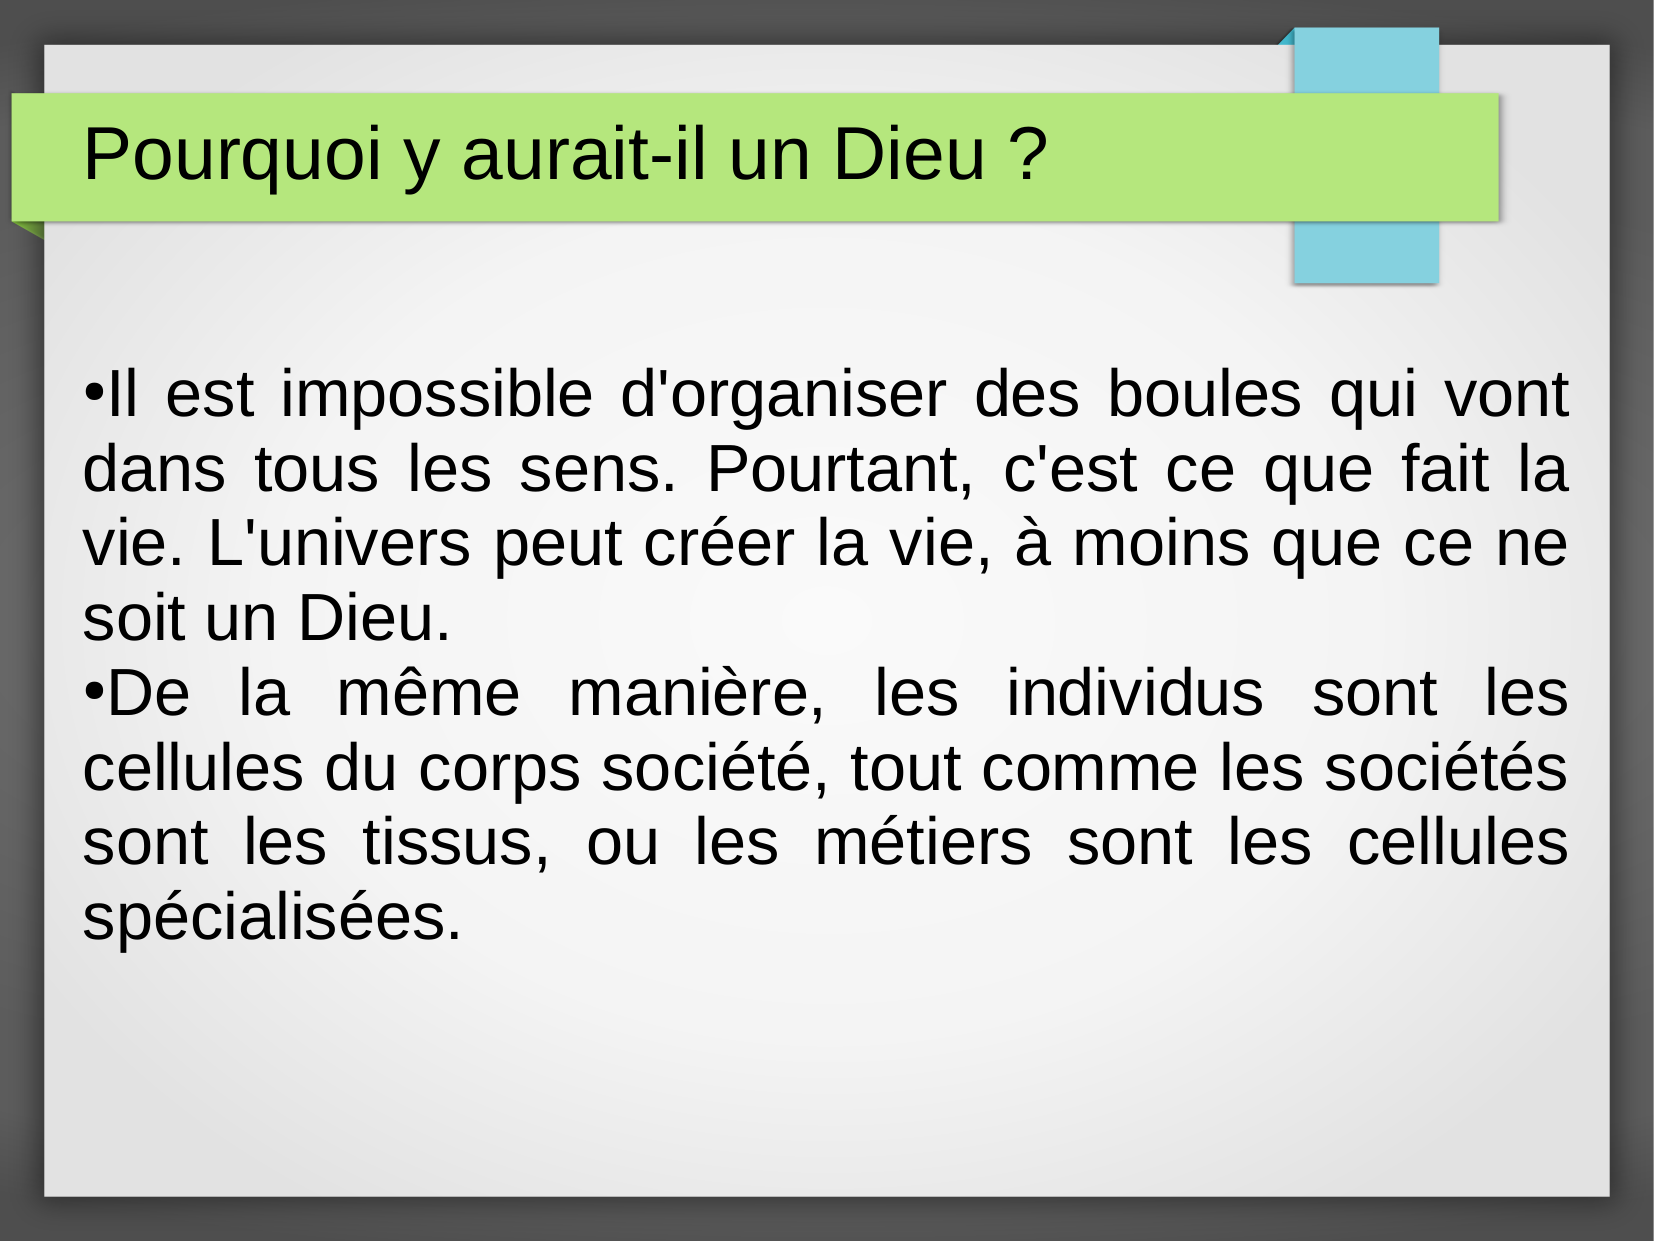

# Pourquoi y aurait-il un Dieu ?
Il est impossible d'organiser des boules qui vont dans tous les sens. Pourtant, c'est ce que fait la vie. L'univers peut créer la vie, à moins que ce ne soit un Dieu.
De la même manière, les individus sont les cellules du corps société, tout comme les sociétés sont les tissus, ou les métiers sont les cellules spécialisées.